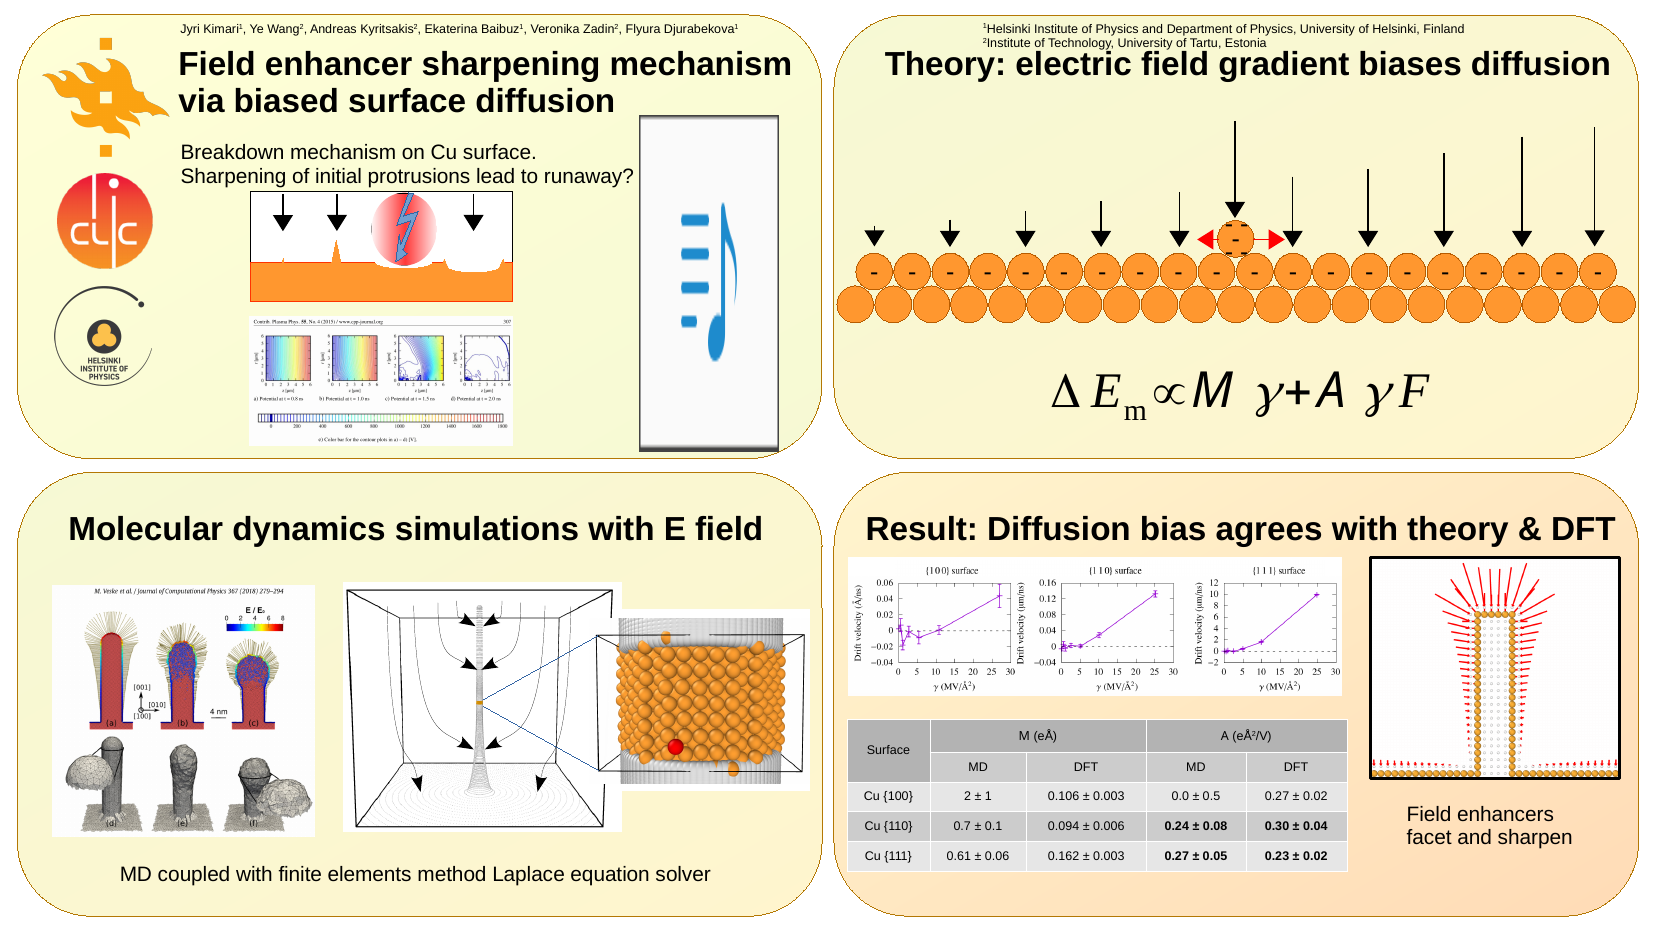

1Helsinki Institute of Physics and Department of Physics, University of Helsinki, Finland
2Institute of Technology, University of Tartu, Estonia
Jyri Kimari1, Ye Wang2, Andreas Kyritsakis2, Ekaterina Baibuz1, Veronika Zadin2, Flyura Djurabekova1
Field enhancer sharpening mechanism
via biased surface diffusion
Theory: electric field gradient biases diffusion
Breakdown mechanism on Cu surface.
Sharpening of initial protrusions lead to runaway?
- -
- -
-
-
-
-
-
-
-
-
-
-
-
-
-
-
-
-
-
-
-
-
-
Molecular dynamics simulations with E field
Result: Diffusion bias agrees with theory & DFT
| Surface | M (eÅ) | | A (eÅ2/V) | |
| --- | --- | --- | --- | --- |
| | MD | DFT | MD | DFT |
| Cu {100} | 2 ± 1 | 0.106 ± 0.003 | 0.0 ± 0.5 | 0.27 ± 0.02 |
| Cu {110} | 0.7 ± 0.1 | 0.094 ± 0.006 | 0.24 ± 0.08 | 0.30 ± 0.04 |
| Cu {111} | 0.61 ± 0.06 | 0.162 ± 0.003 | 0.27 ± 0.05 | 0.23 ± 0.02 |
Field enhancers
facet and sharpen
MD coupled with finite elements method Laplace equation solver